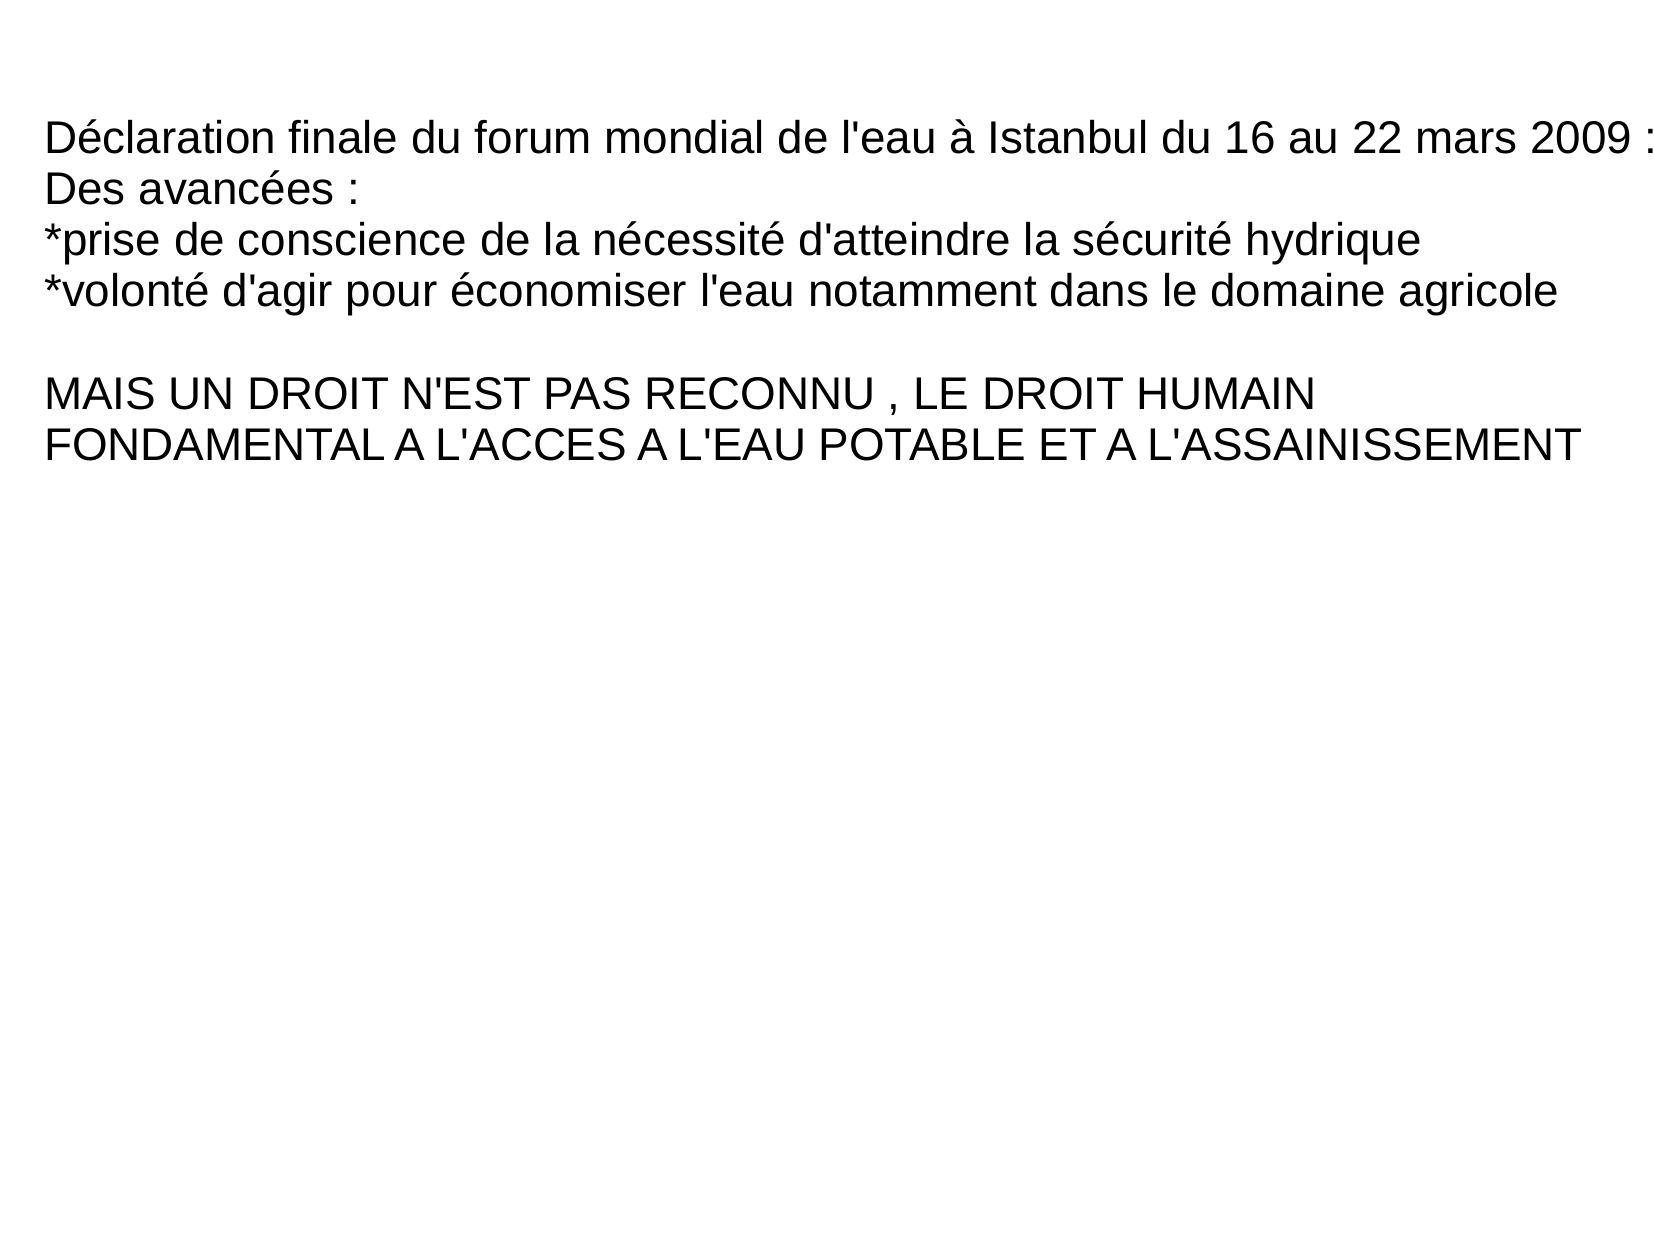

Déclaration finale du forum mondial de l'eau à Istanbul du 16 au 22 mars 2009 :
Des avancées :
*prise de conscience de la nécessité d'atteindre la sécurité hydrique
*volonté d'agir pour économiser l'eau notamment dans le domaine agricole
MAIS UN DROIT N'EST PAS RECONNU , LE DROIT HUMAIN
FONDAMENTAL A L'ACCES A L'EAU POTABLE ET A L'ASSAINISSEMENT